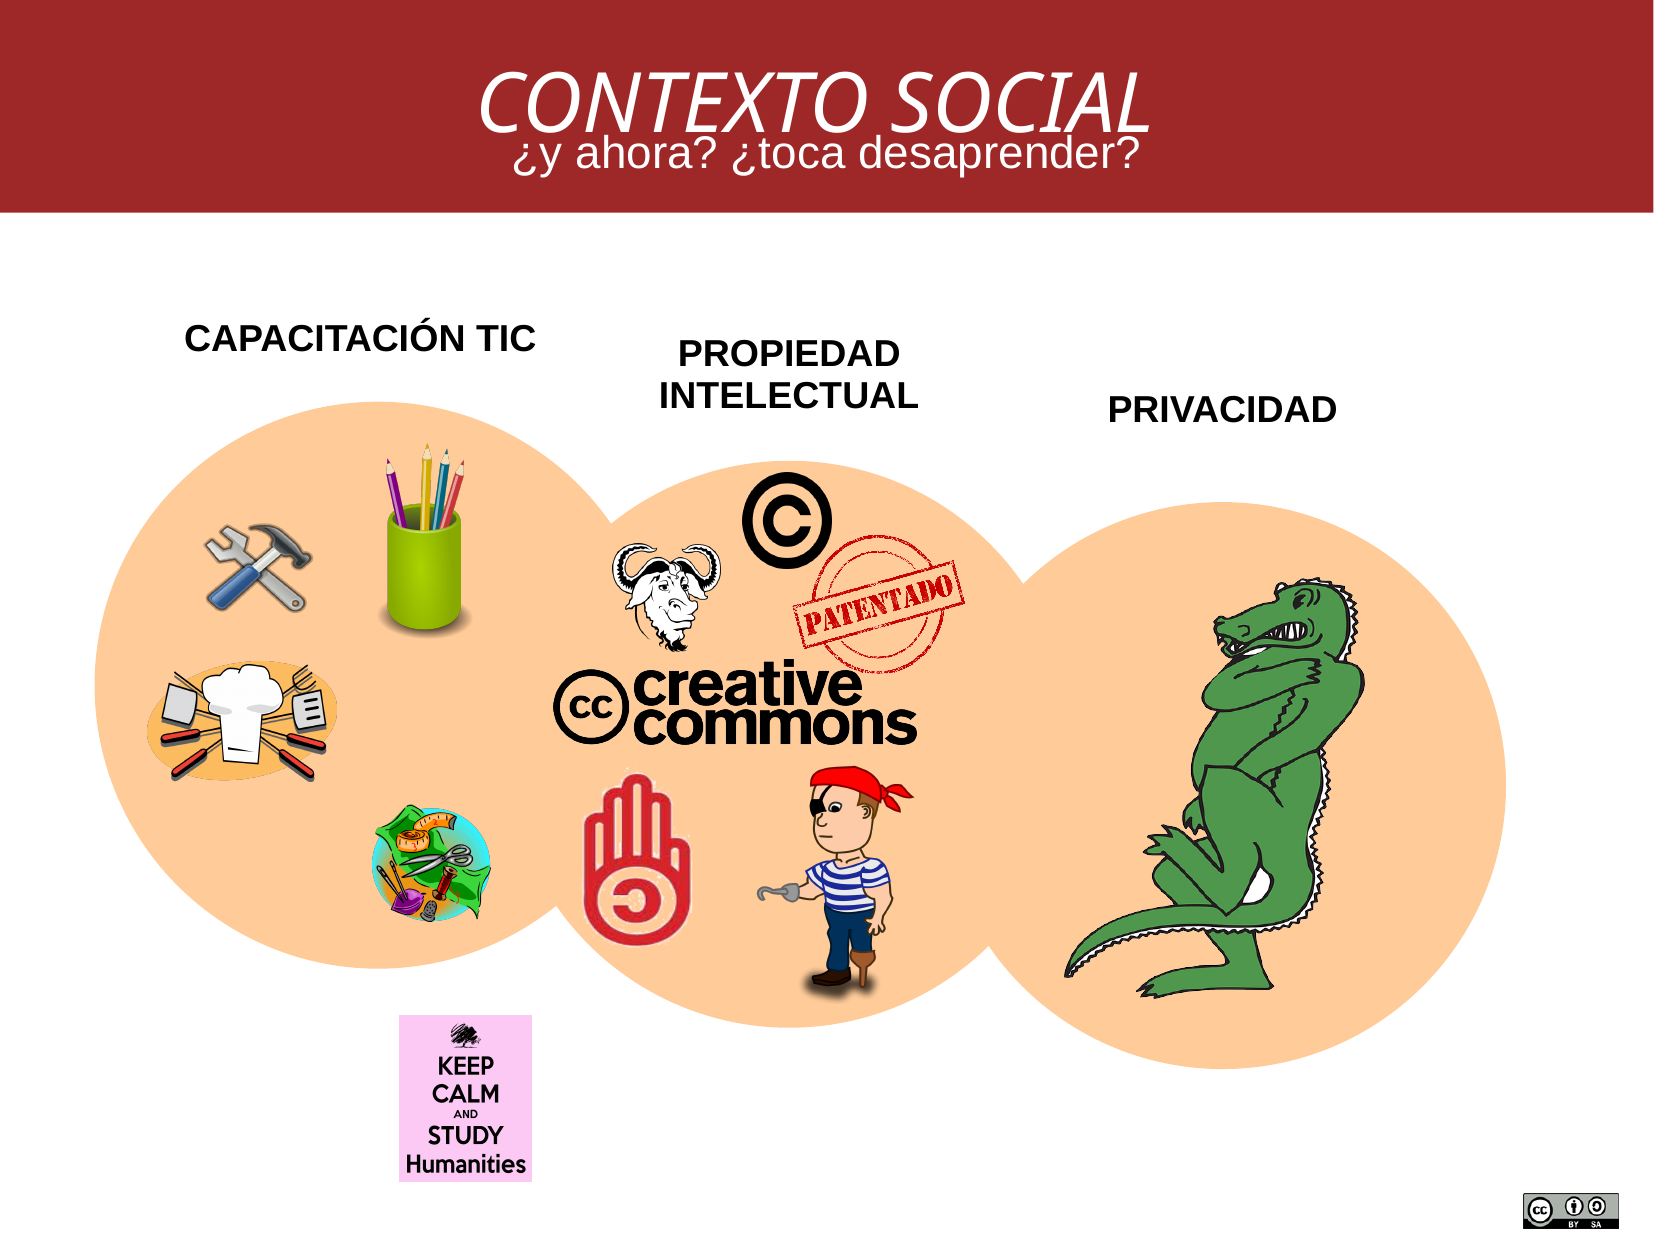

CONTEXTO SOCIAL
#
¿y ahora? ¿toca desaprender?
CAPACITACIÓN TIC
PROPIEDAD INTELECTUAL
PRIVACIDAD